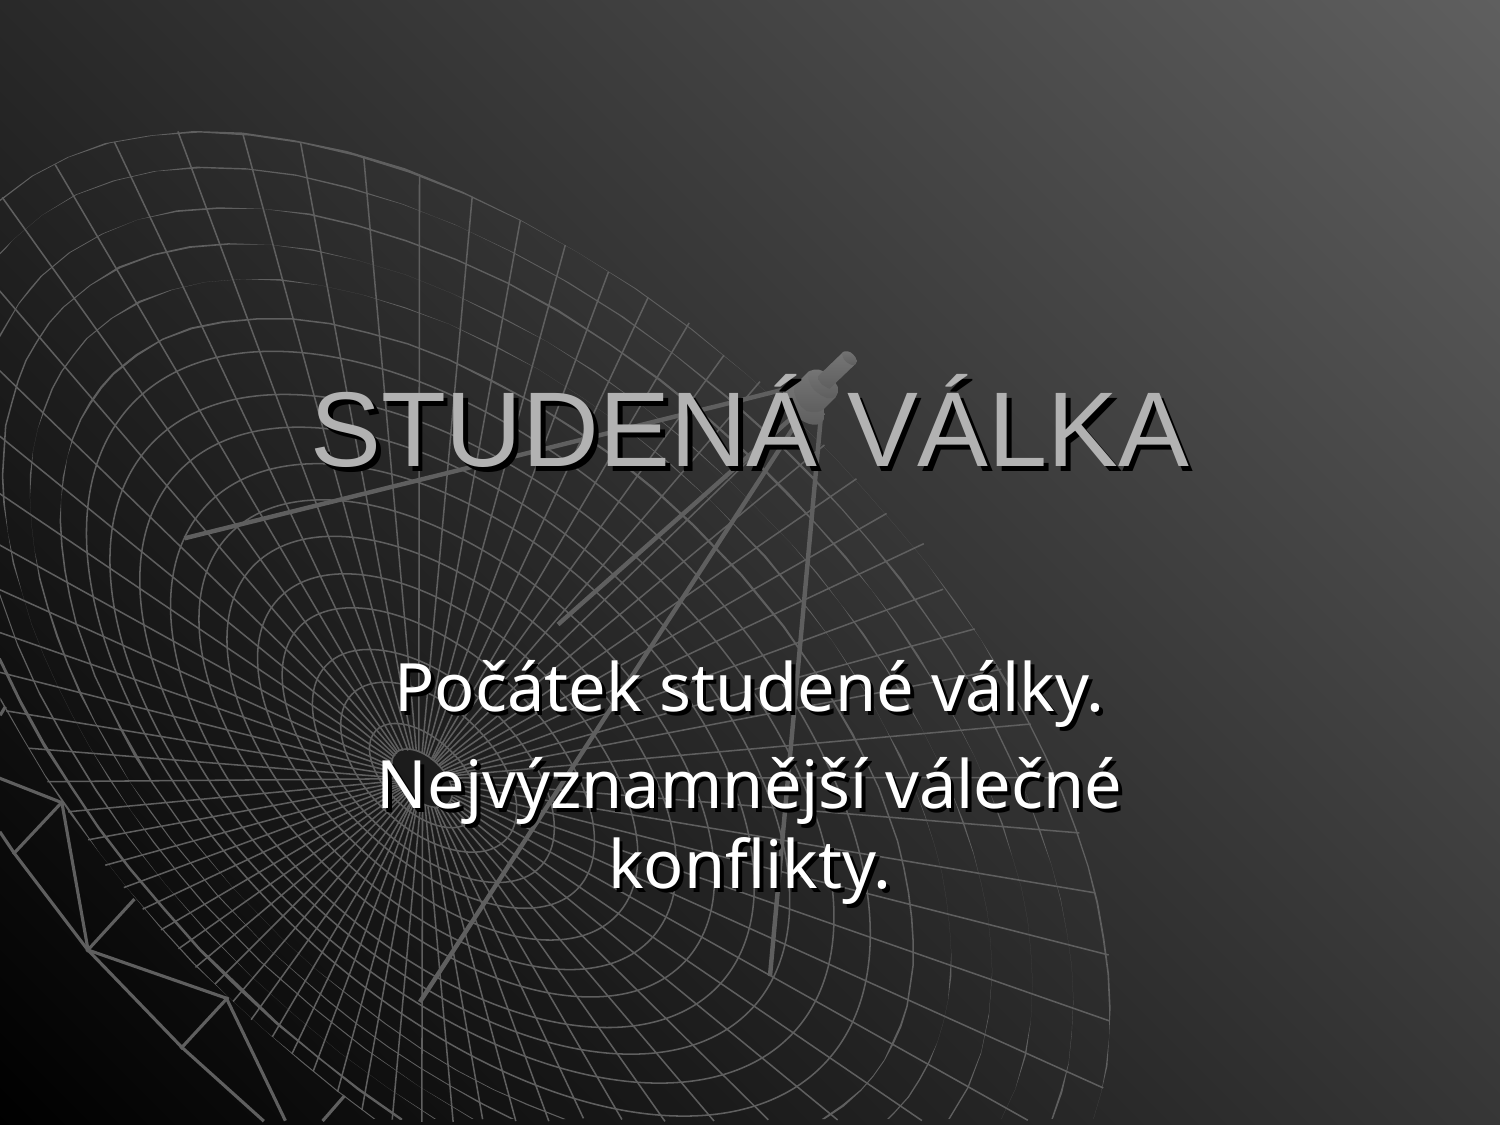

# STUDENÁ VÁLKA
Počátek studené války.
Nejvýznamnější válečné konflikty.